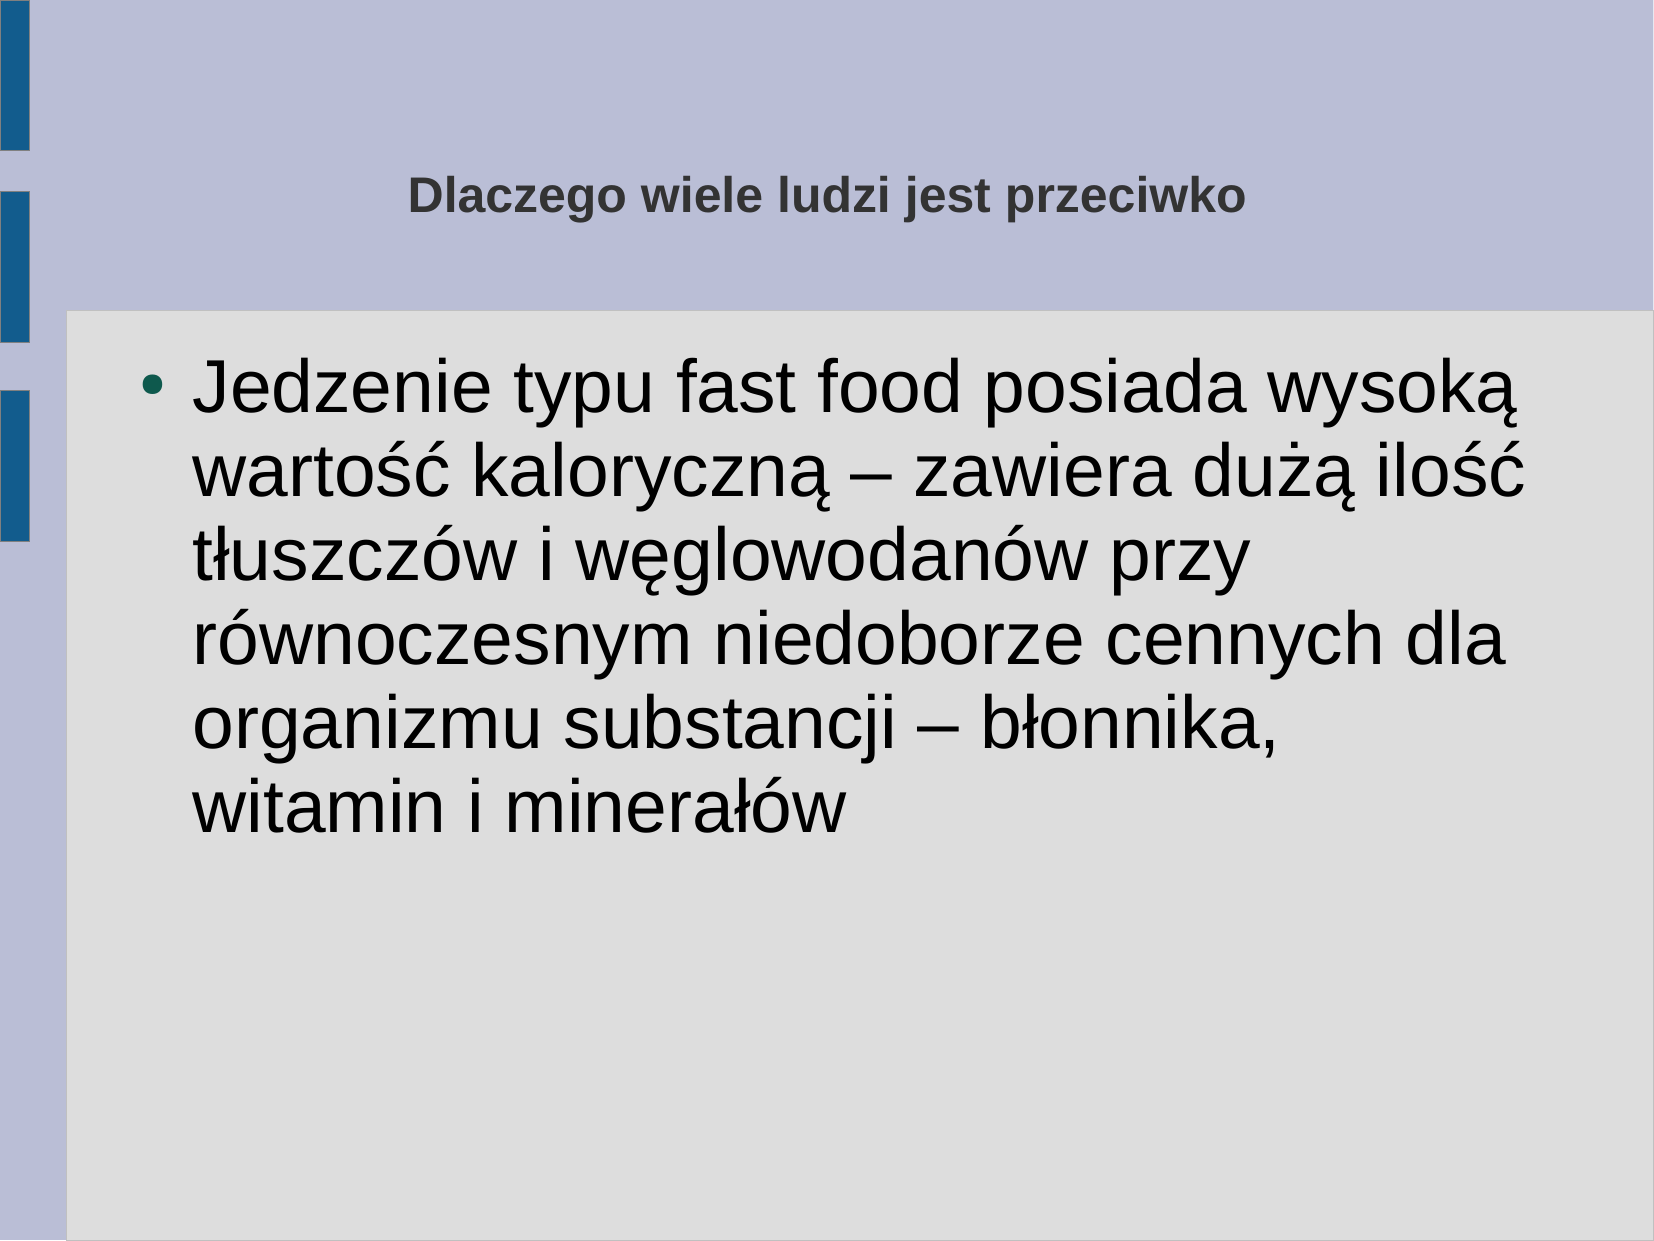

# Dlaczego wiele ludzi jest przeciwko
Jedzenie typu fast food posiada wysoką wartość kaloryczną – zawiera dużą ilość tłuszczów i węglowodanów przy równoczesnym niedoborze cennych dla organizmu substancji – błonnika, witamin i minerałów